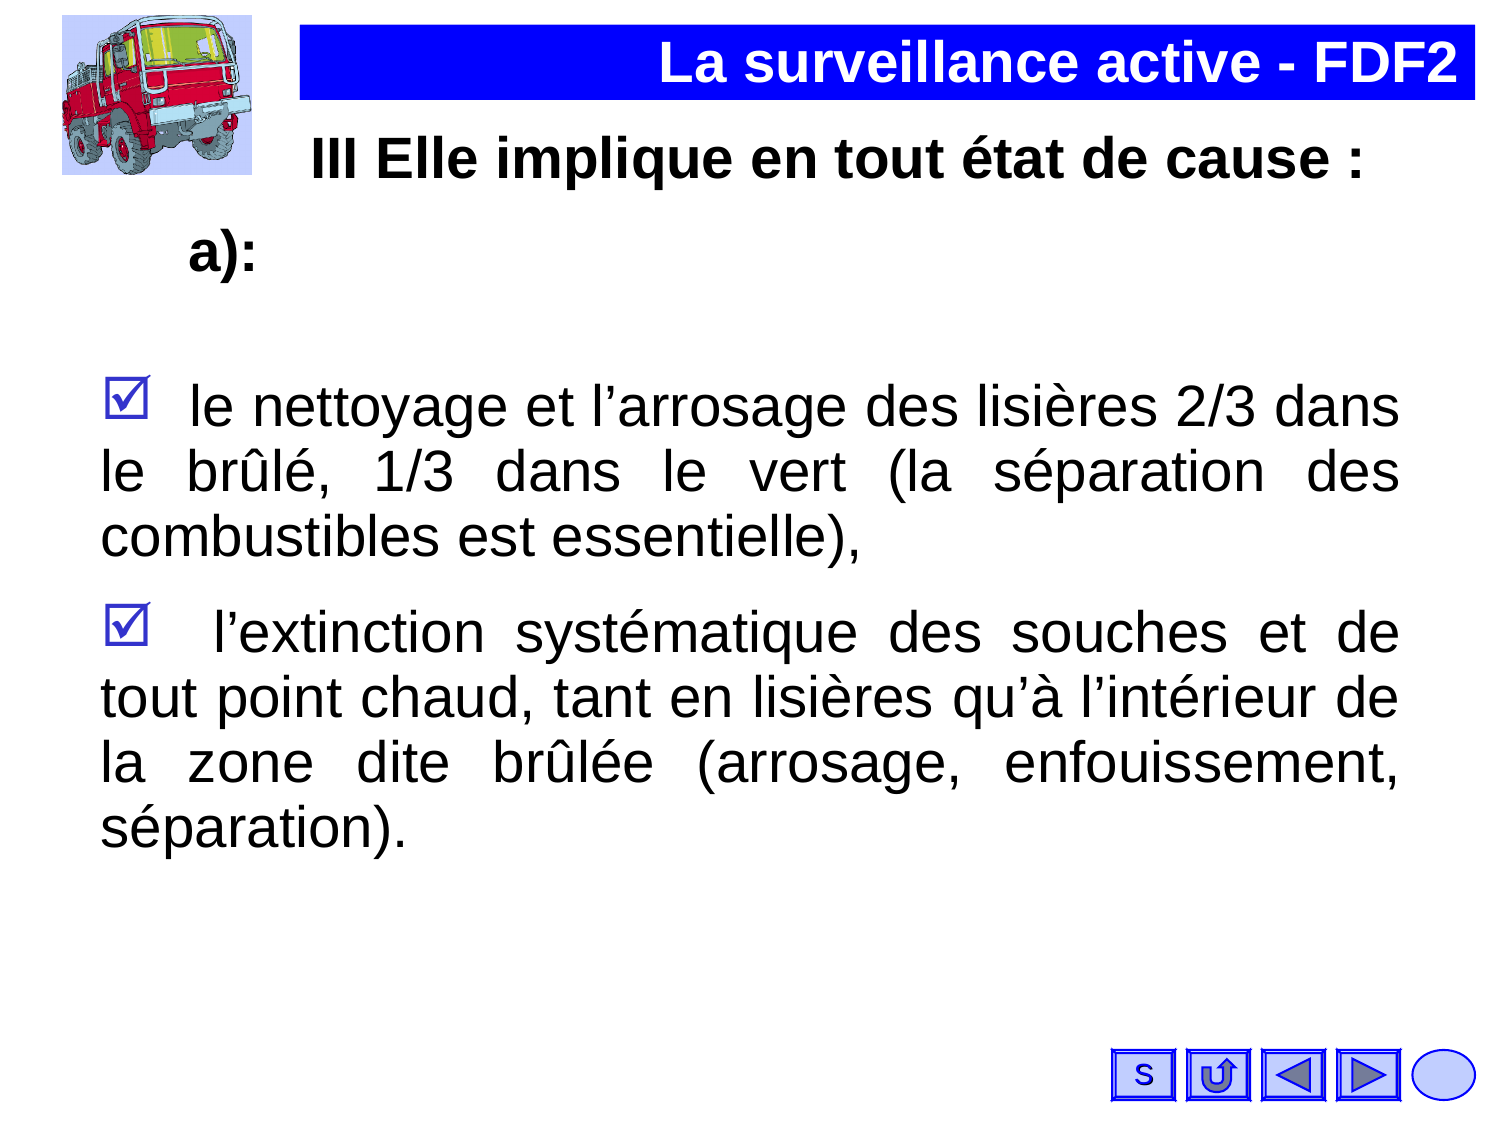

FDF2
La surveillance active - FDF2
III Elle implique en tout état de cause :
a):
 le nettoyage et l’arrosage des lisières 2/3 dans le brûlé, 1/3 dans le vert (la séparation des combustibles est essentielle),
 l’extinction systématique des souches et de tout point chaud, tant en lisières qu’à l’intérieur de la zone dite brûlée (arrosage, enfouissement, séparation).